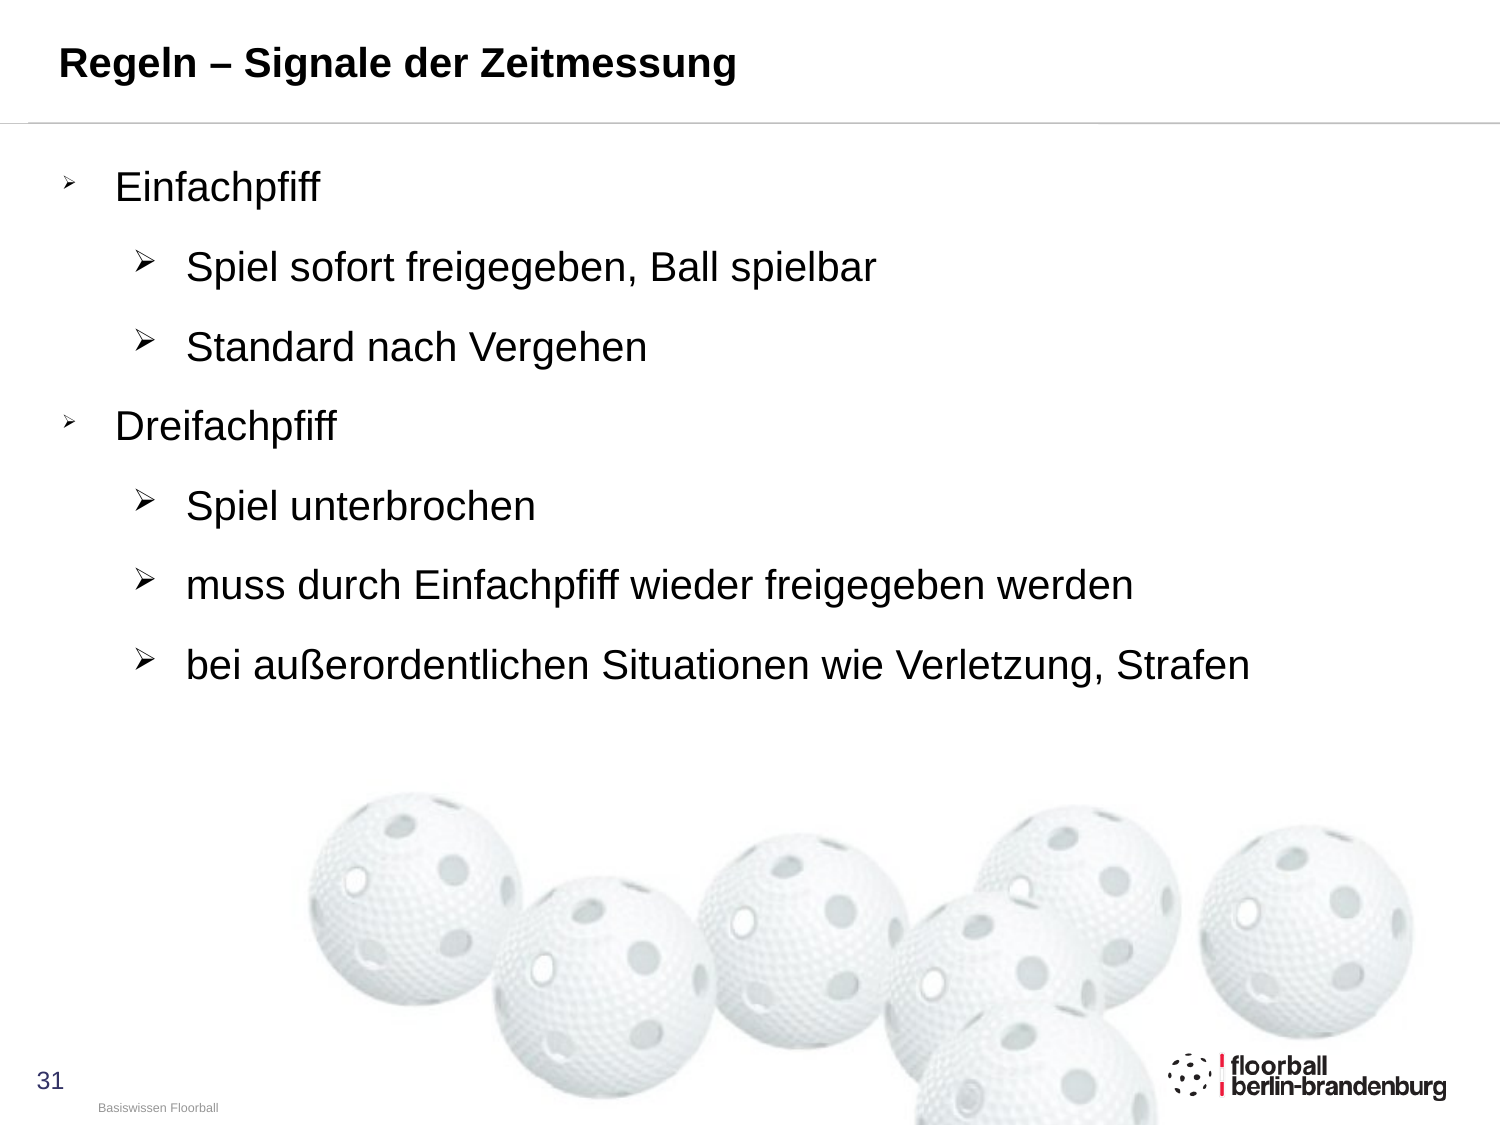

Regeln – Signale der Zeitmessung
Einfachpfiff
Spiel sofort freigegeben, Ball spielbar
Standard nach Vergehen
Dreifachpfiff
Spiel unterbrochen
muss durch Einfachpfiff wieder freigegeben werden
bei außerordentlichen Situationen wie Verletzung, Strafen